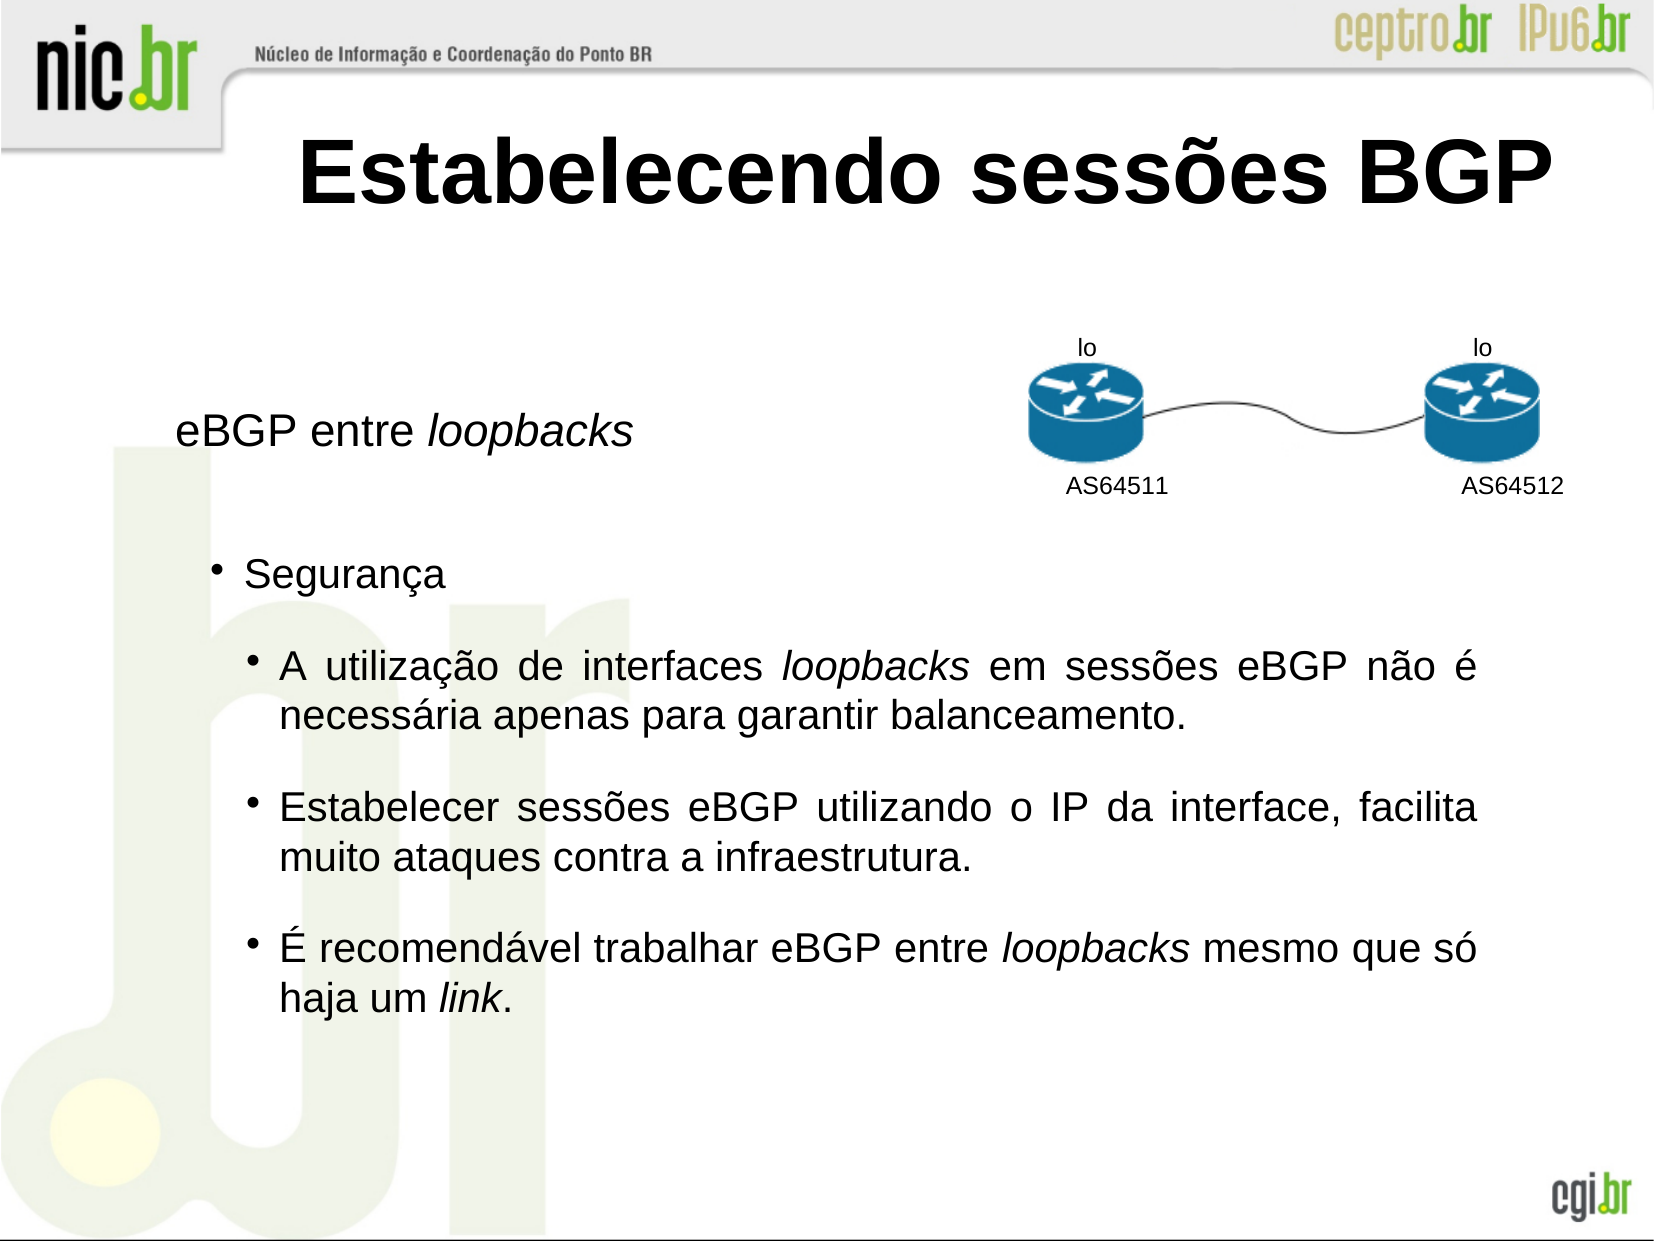

Estabelecendo sessões BGP
lo
lo
AS64511
AS64512
eBGP entre loopbacks
Segurança
A utilização de interfaces loopbacks em sessões eBGP não é necessária apenas para garantir balanceamento.
Estabelecer sessões eBGP utilizando o IP da interface, facilita muito ataques contra a infraestrutura.
É recomendável trabalhar eBGP entre loopbacks mesmo que só haja um link.